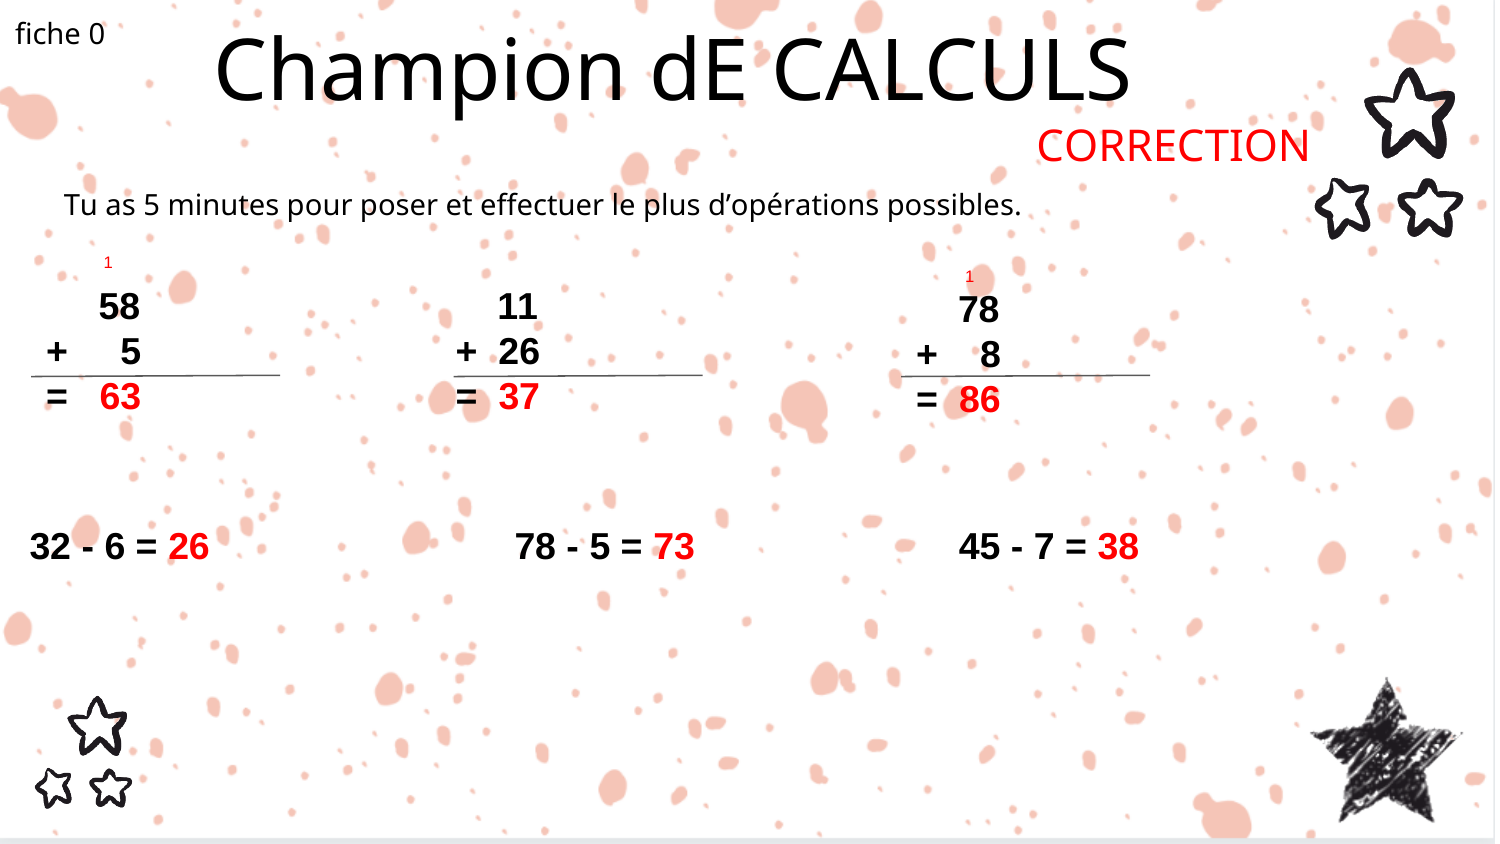

fiche 0
Champion dE CALCULS
CORRECTION
Tu as 5 minutes pour poser et effectuer le plus d’opérations possibles.
1
1
 58
+ 5
= 63
 11
+ 26
= 37
 78
+ 8
= 86
32 - 6 = 26
78 - 5 = 73
45 - 7 = 38